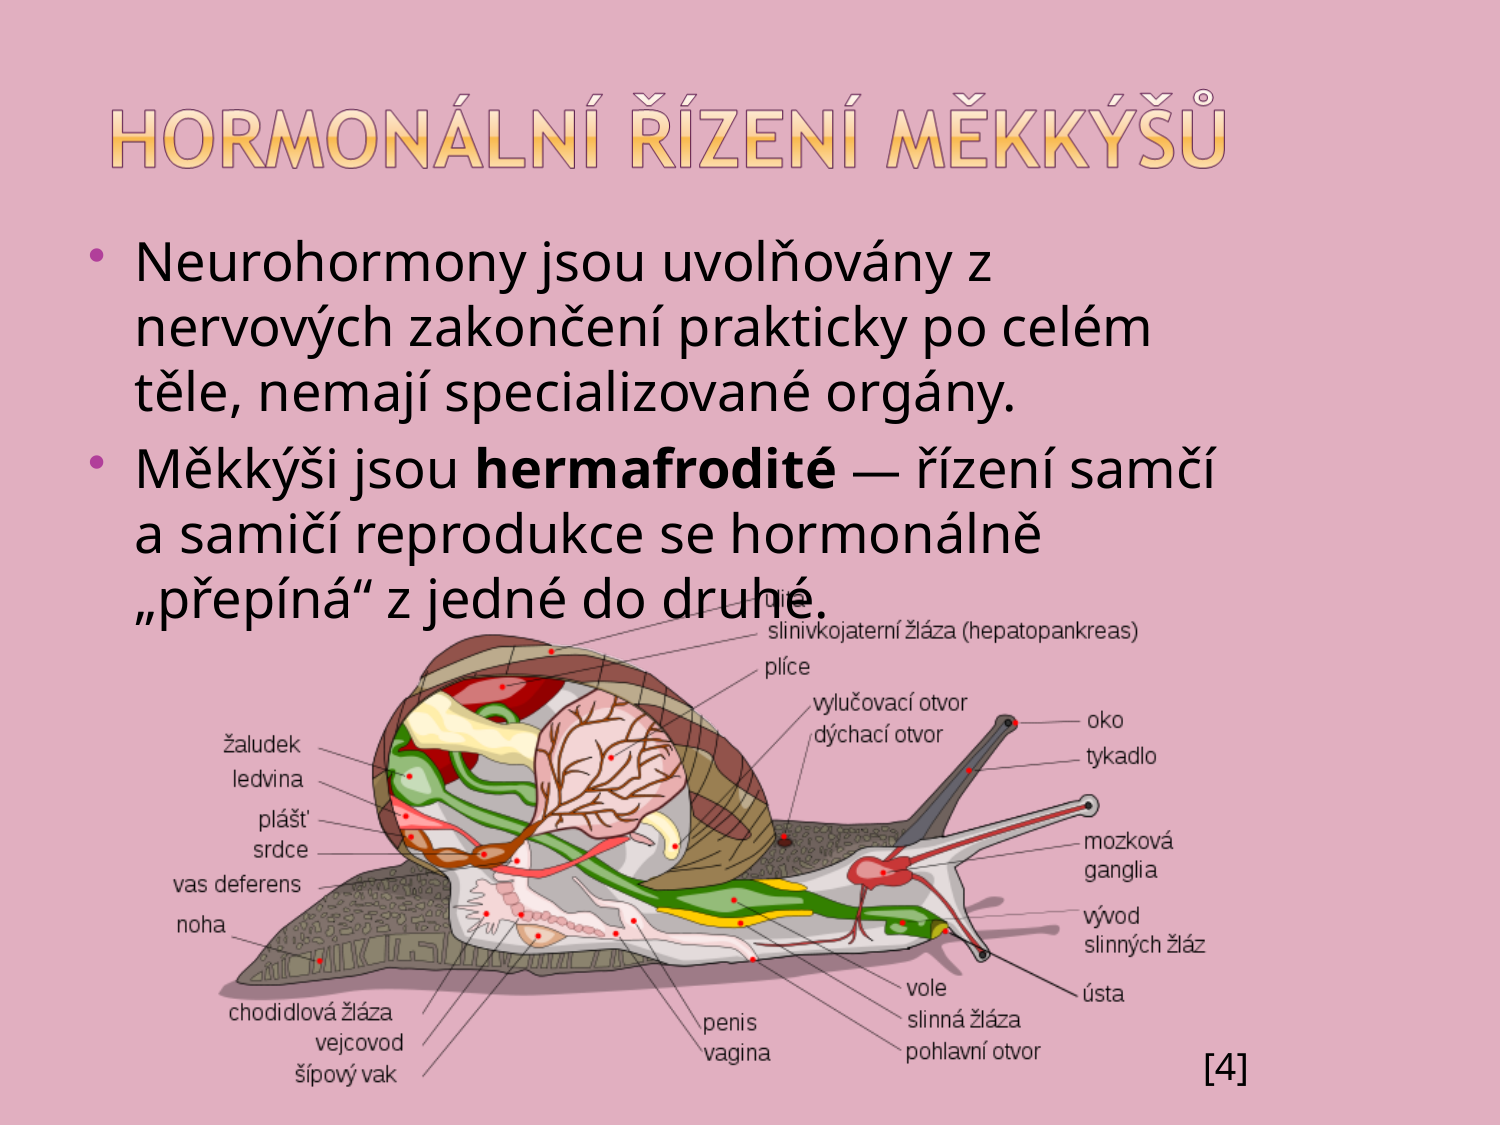

# Neurohormony jsou uvolňovány z nervových zakončení prakticky po celém těle, nemají specializované orgány.
Měkkýši jsou hermafrodité — řízení samčí a samičí reprodukce se hormonálně „přepíná“ z jedné do druhé.
[4]